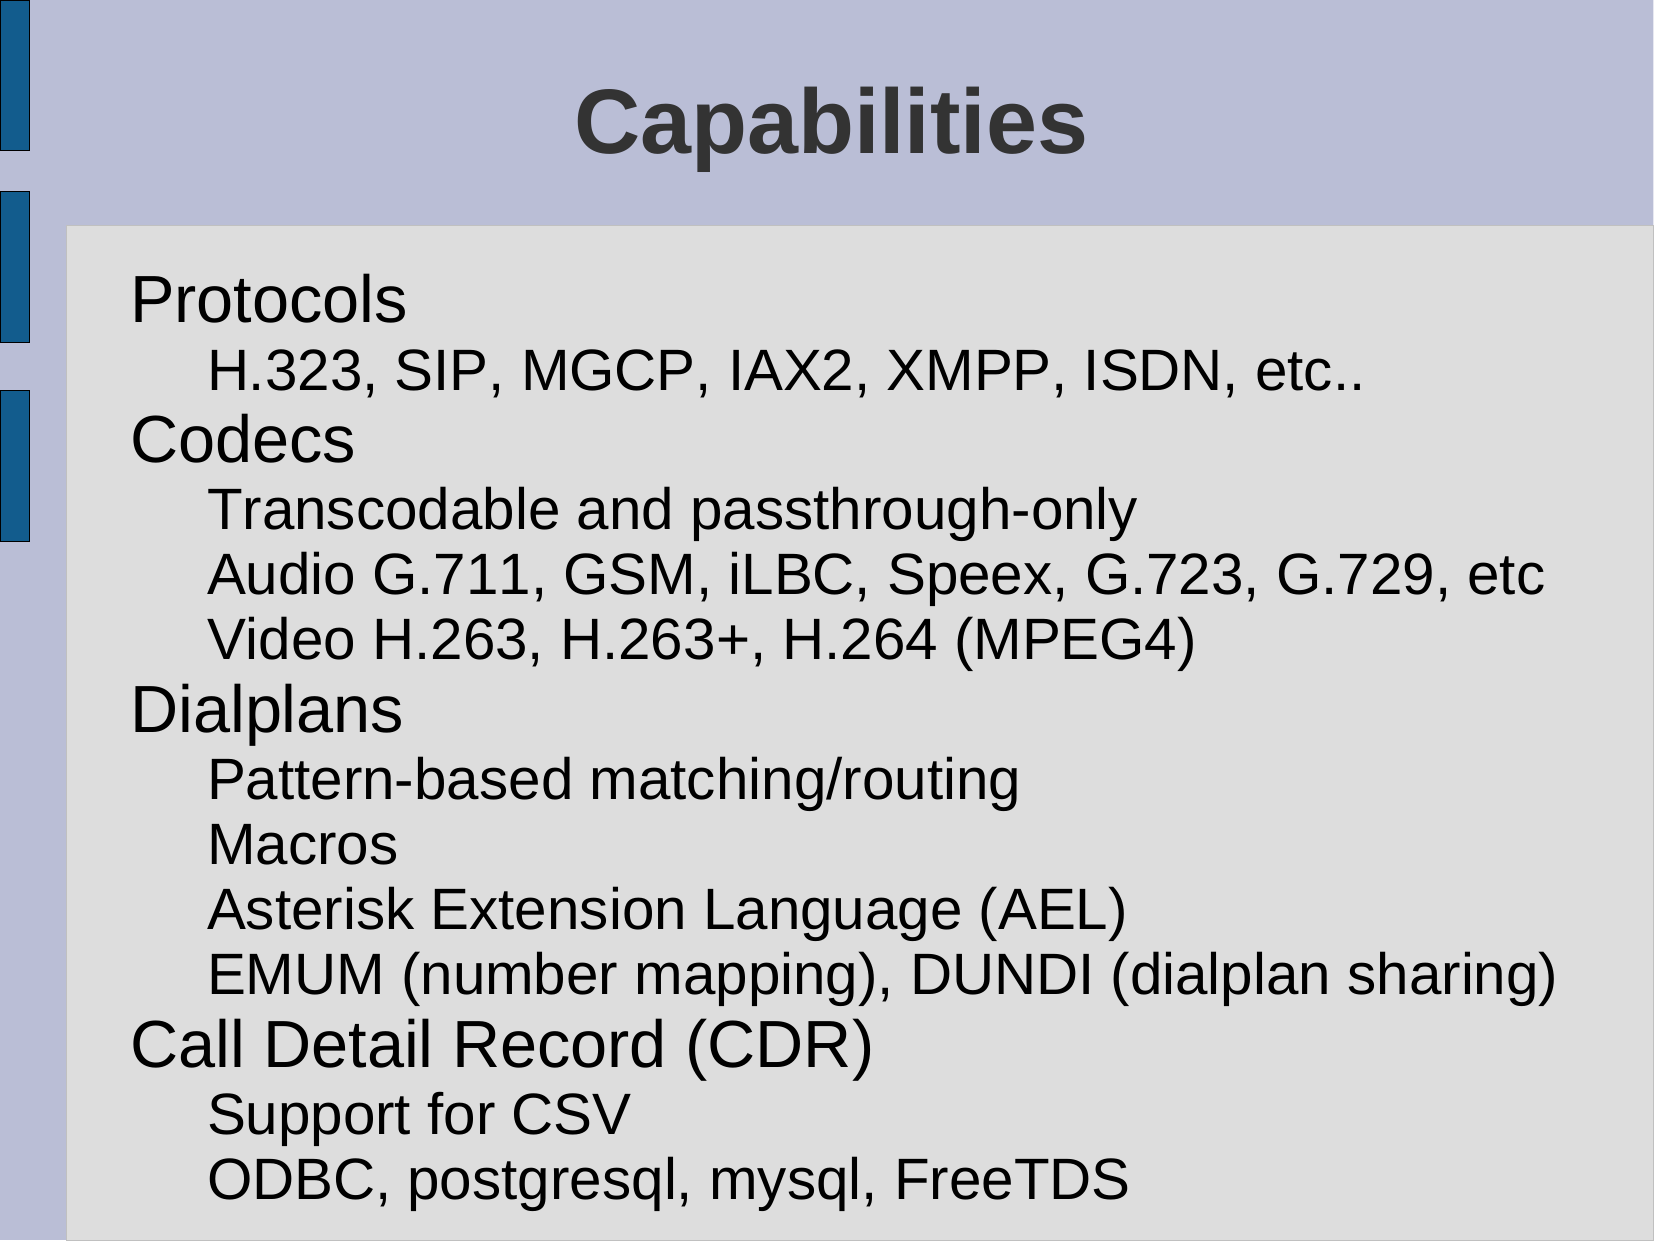

# Capabilities
Protocols
H.323, SIP, MGCP, IAX2, XMPP, ISDN, etc..
Codecs
Transcodable and passthrough-only
Audio G.711, GSM, iLBC, Speex, G.723, G.729, etc
Video H.263, H.263+, H.264 (MPEG4)
Dialplans
Pattern-based matching/routing
Macros
Asterisk Extension Language (AEL)
EMUM (number mapping), DUNDI (dialplan sharing)
Call Detail Record (CDR)
Support for CSV
ODBC, postgresql, mysql, FreeTDS